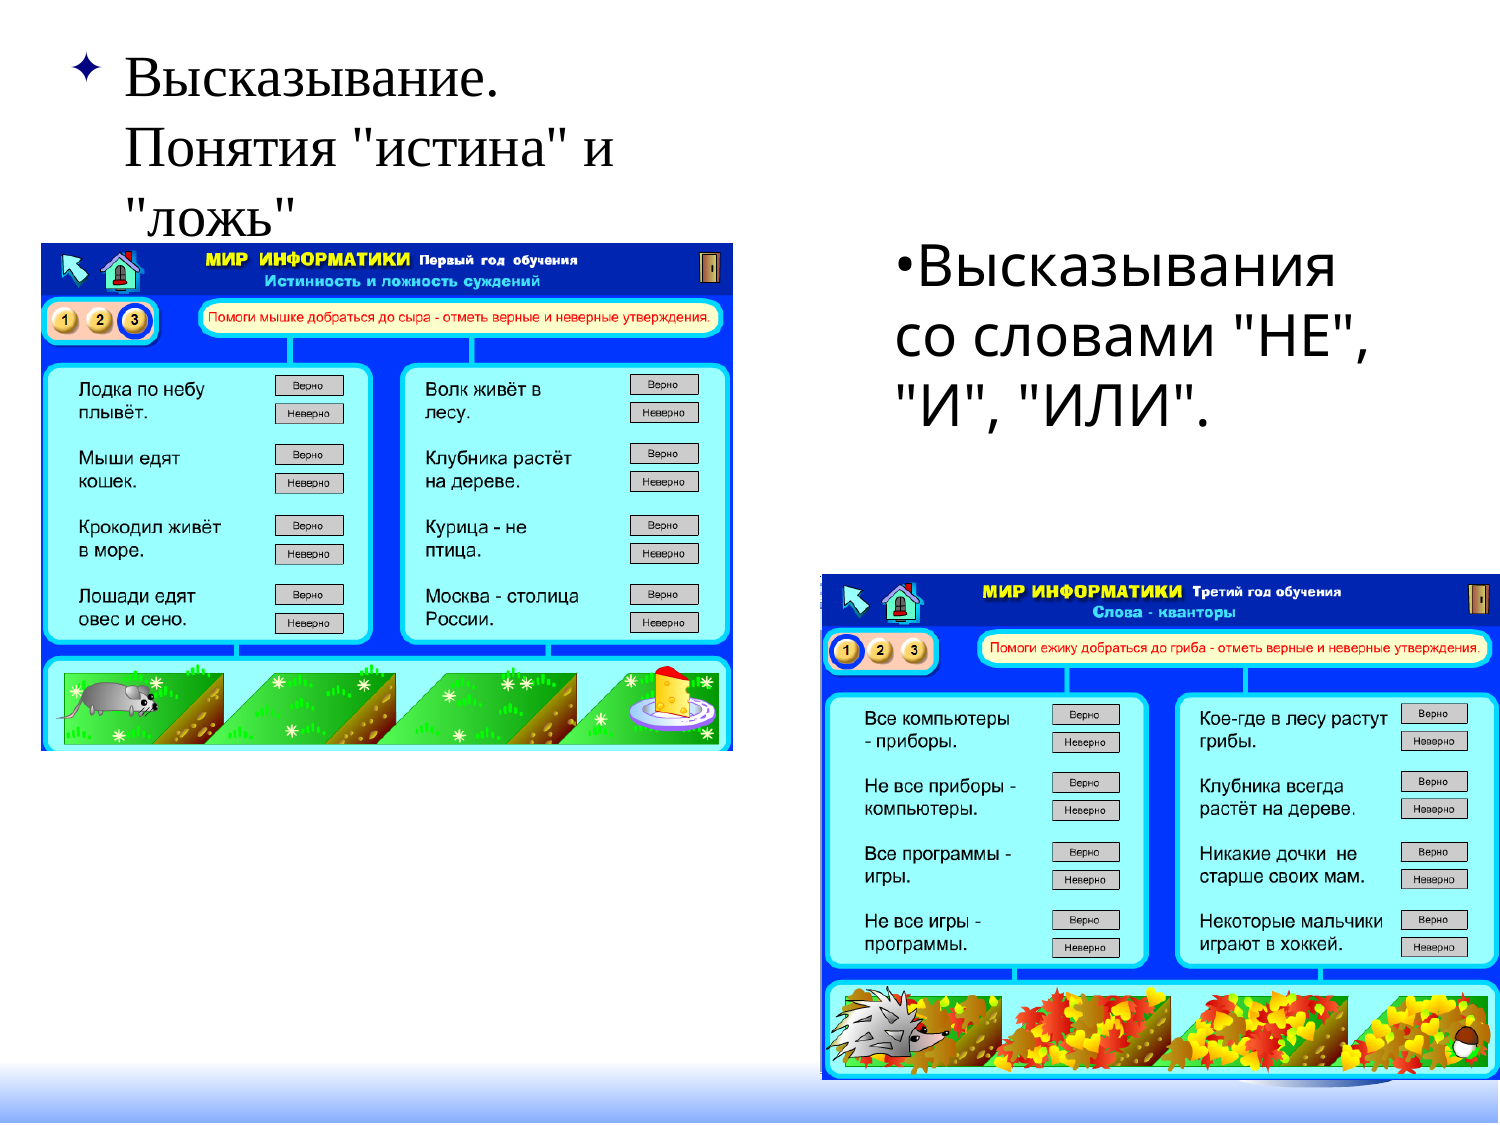

# Высказывание. Понятия "истина" и "ложь"
Высказывания со словами "НЕ", "И", "ИЛИ".